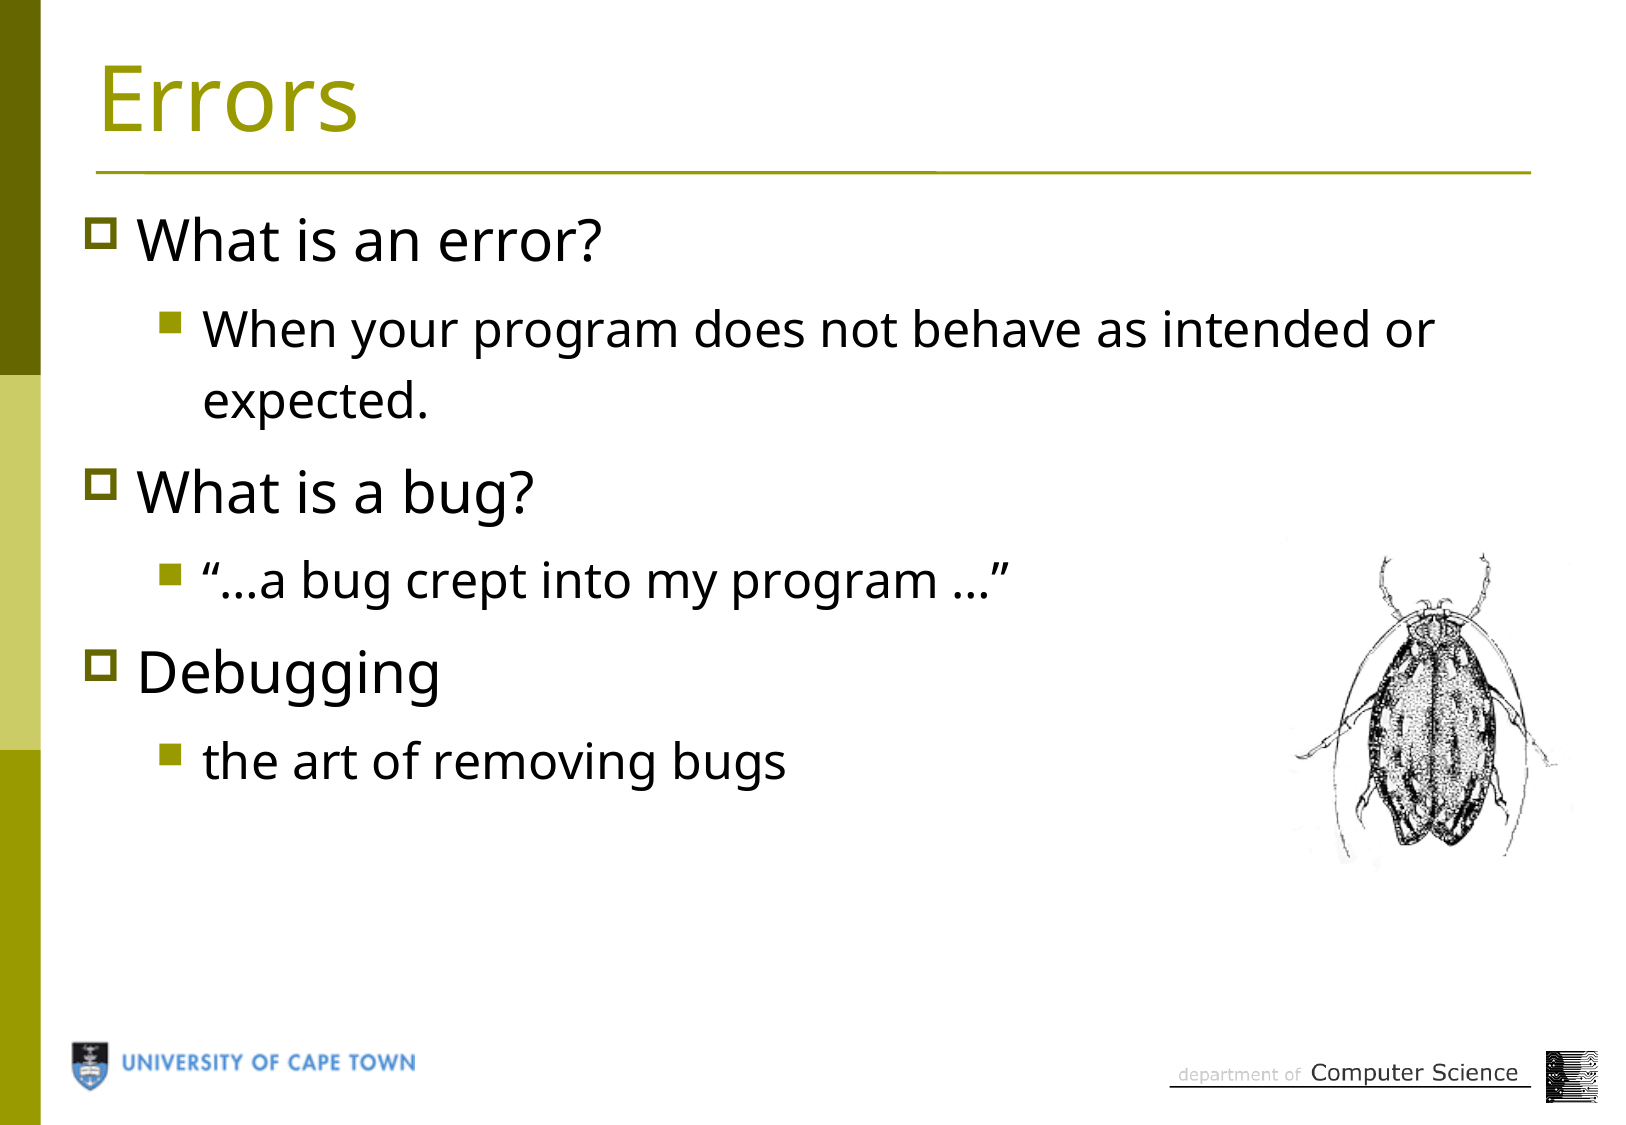

# Errors
What is an error?
When your program does not behave as intended or expected.
What is a bug?
“…a bug crept into my program …”
Debugging
the art of removing bugs